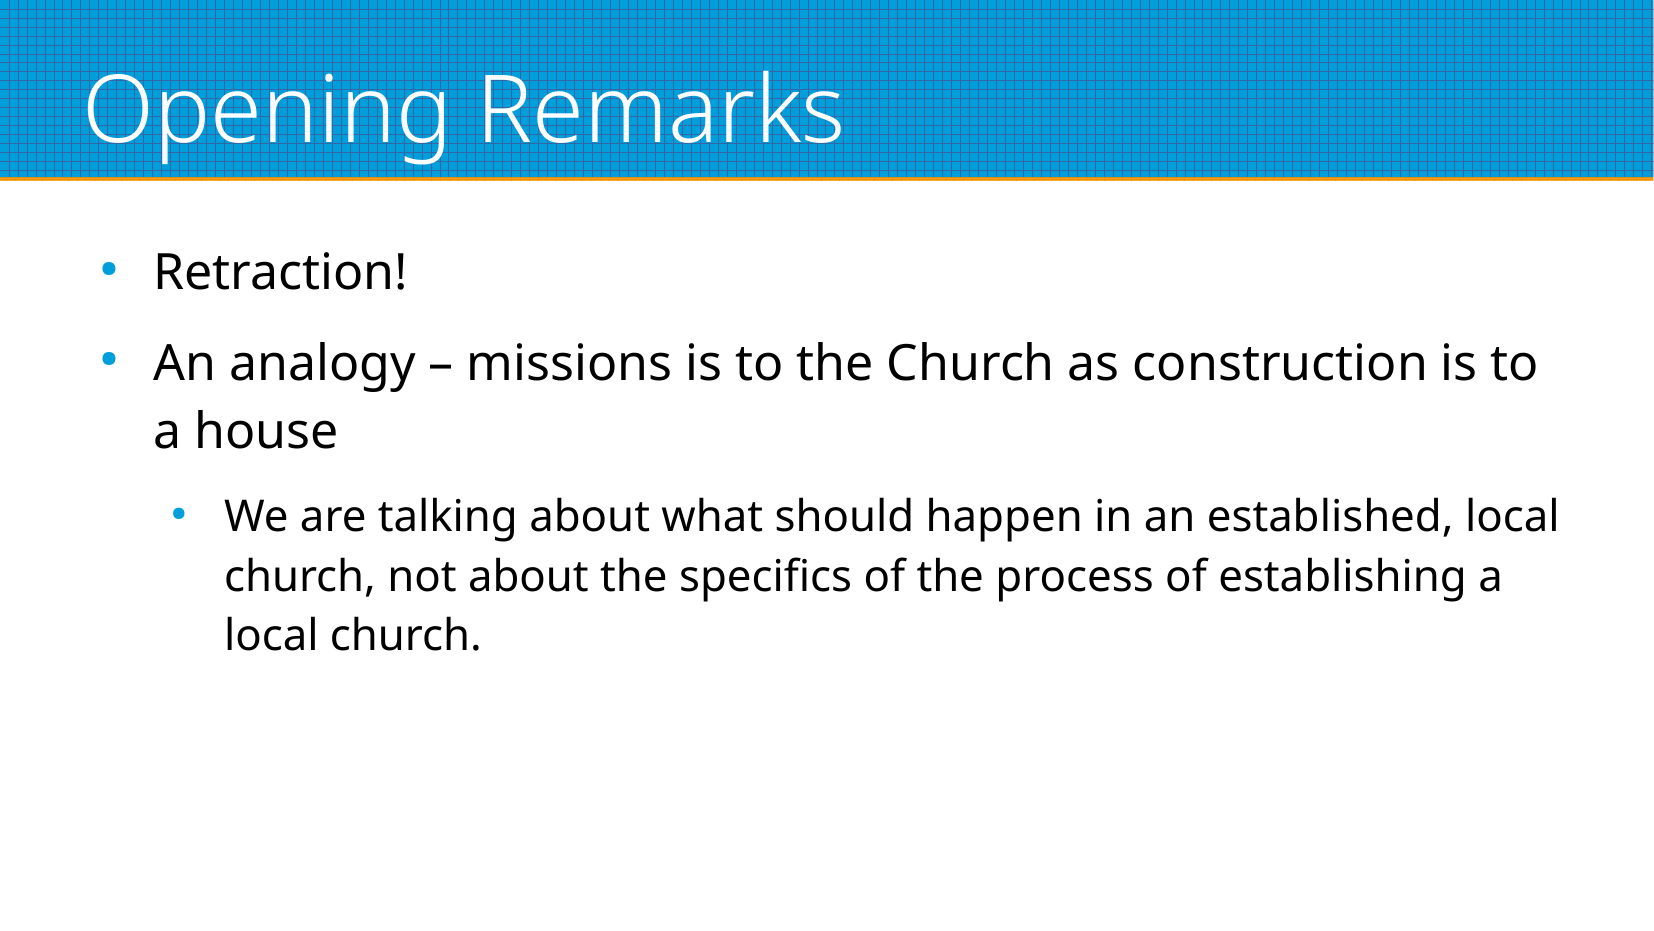

# Opening Remarks
Retraction!
An analogy – missions is to the Church as construction is to a house
We are talking about what should happen in an established, local church, not about the specifics of the process of establishing a local church.